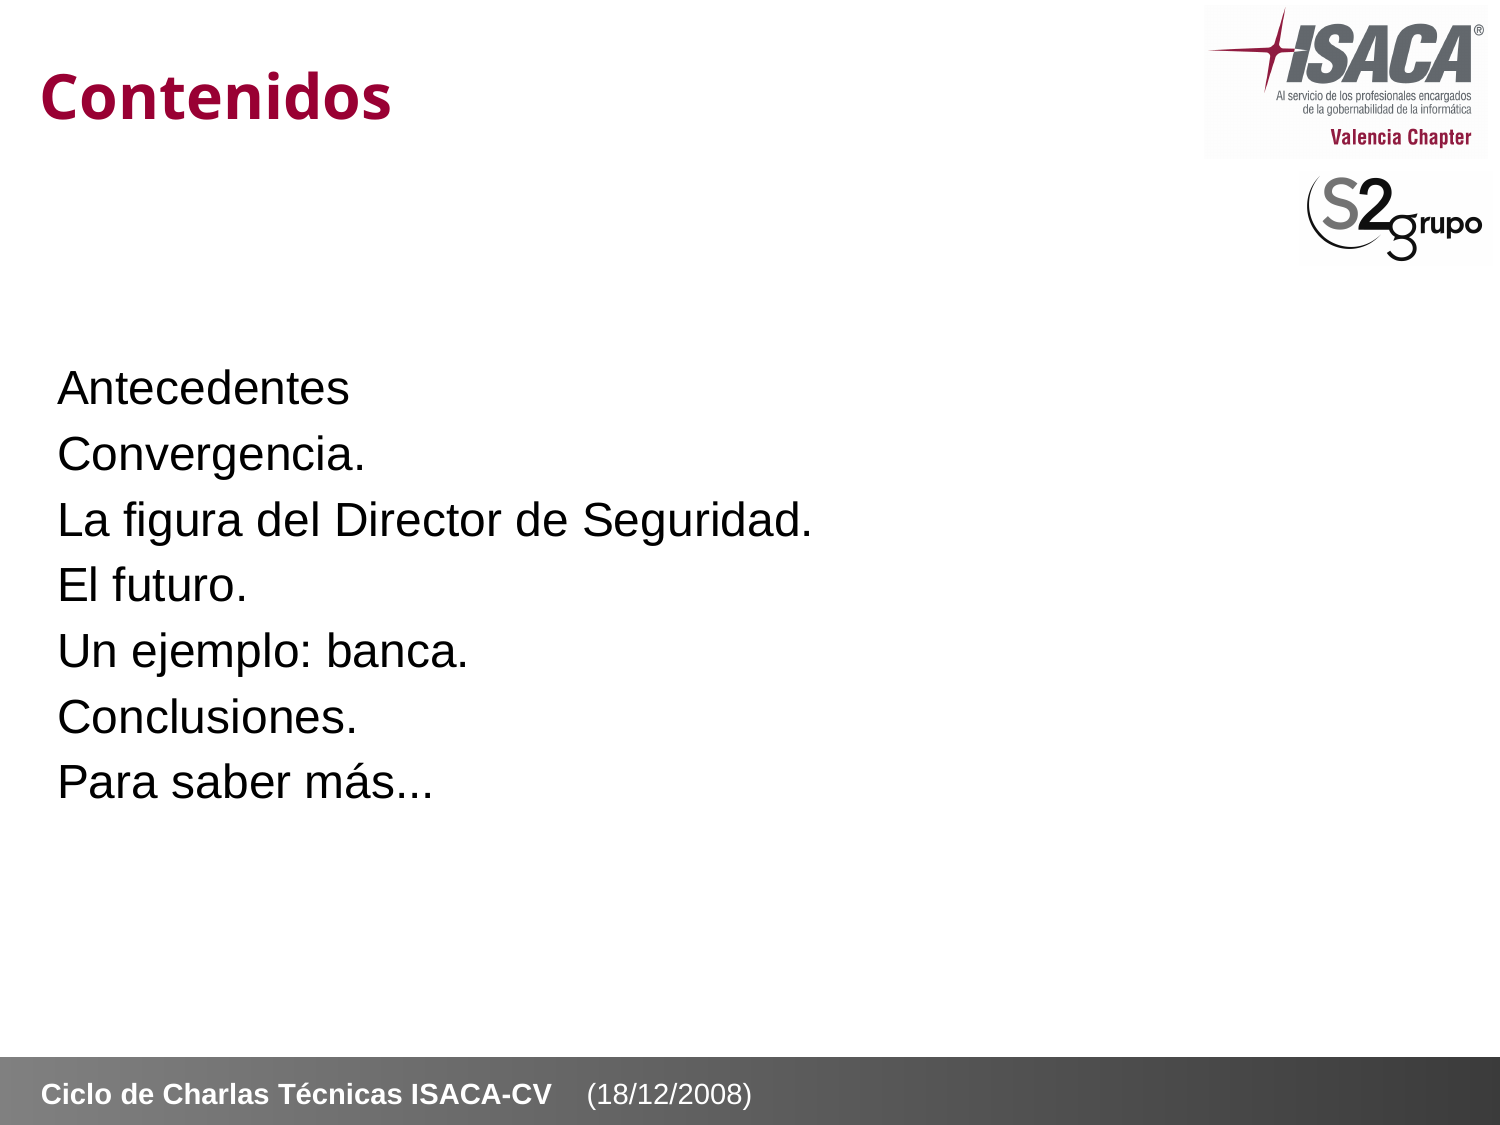

Contenidos
# Antecedentes
Convergencia.
La figura del Director de Seguridad.
El futuro.
Un ejemplo: banca.
Conclusiones.
Para saber más...